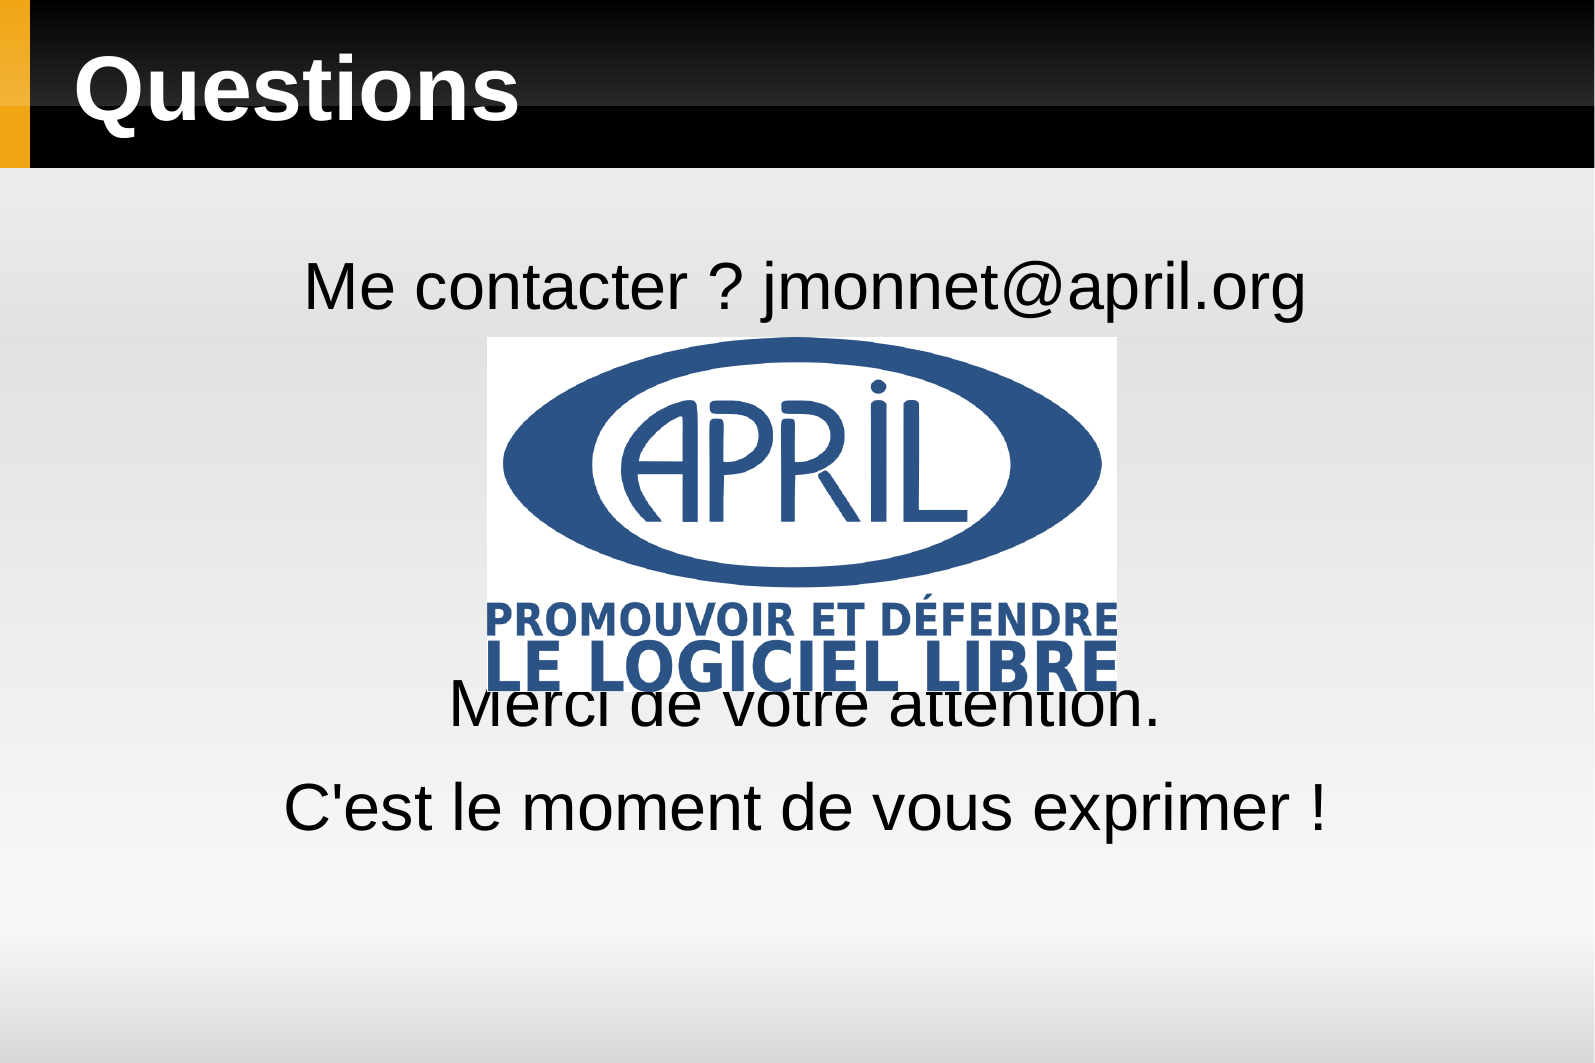

# Questions
Me contacter ? jmonnet@april.org
Merci de votre attention.
C'est le moment de vous exprimer !